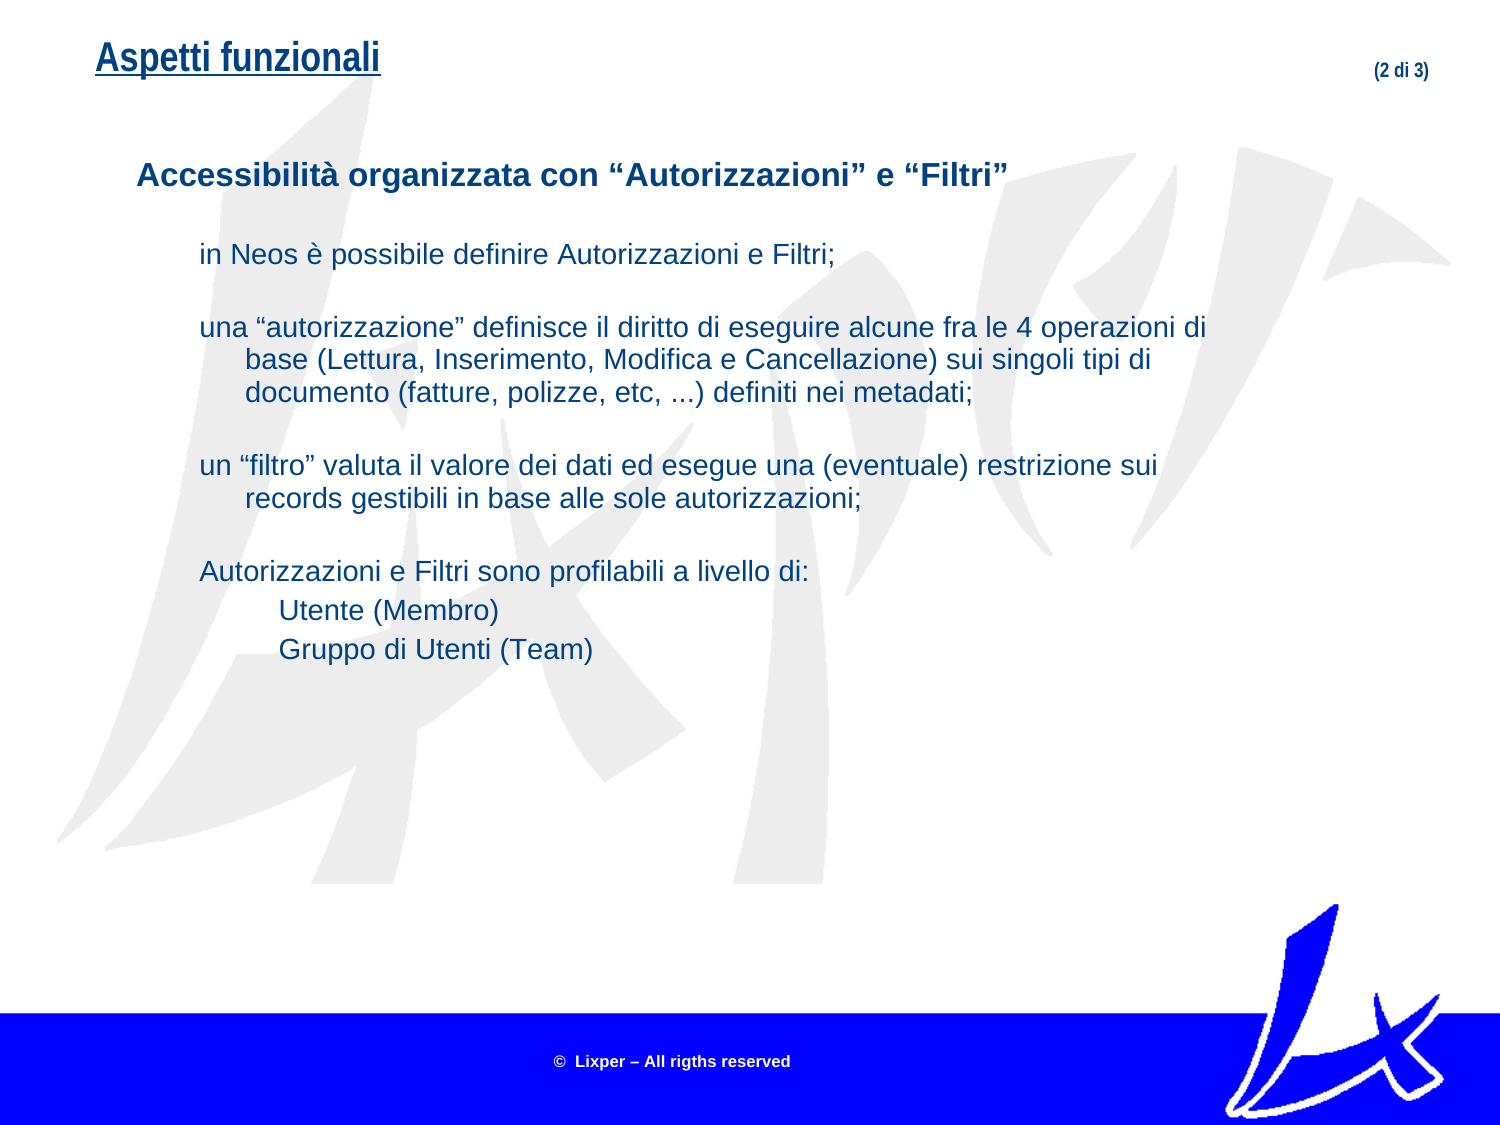

# Aspetti funzionali
(2 di 3)
Accessibilità organizzata con “Autorizzazioni” e “Filtri”
in Neos è possibile definire Autorizzazioni e Filtri;
una “autorizzazione” definisce il diritto di eseguire alcune fra le 4 operazioni di base (Lettura, Inserimento, Modifica e Cancellazione) sui singoli tipi di documento (fatture, polizze, etc, ...) definiti nei metadati;
un “filtro” valuta il valore dei dati ed esegue una (eventuale) restrizione sui records gestibili in base alle sole autorizzazioni;
Autorizzazioni e Filtri sono profilabili a livello di:
Utente (Membro)
Gruppo di Utenti (Team)